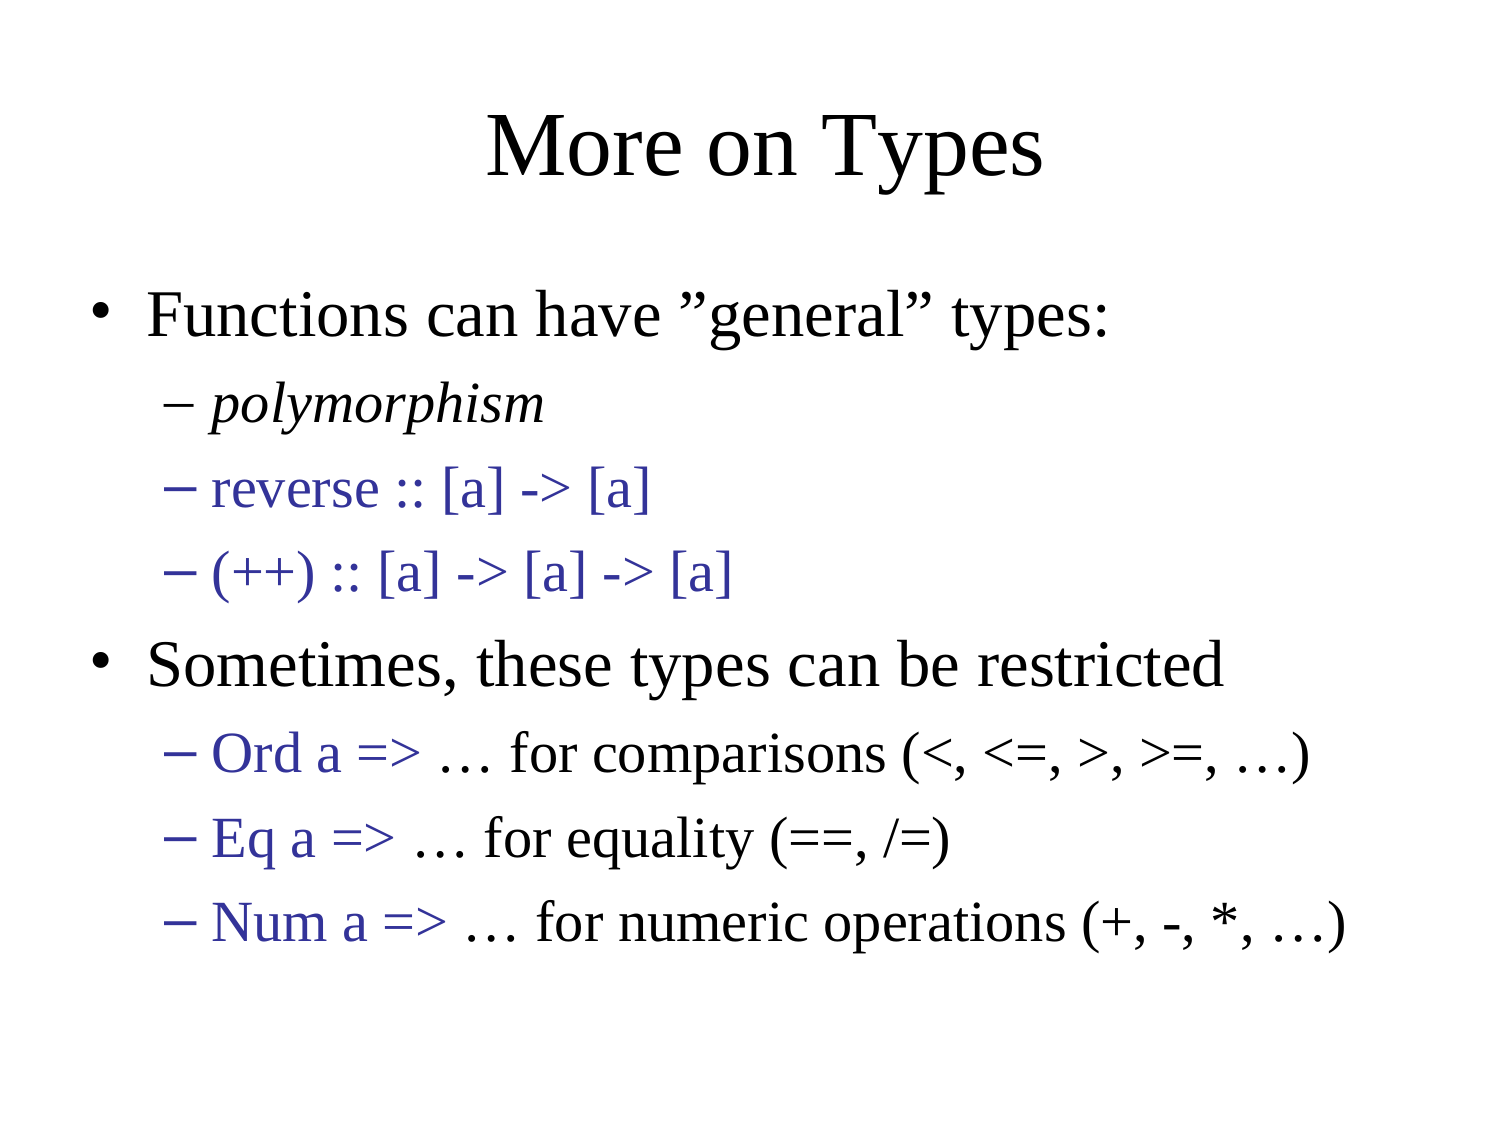

# More on Types
Functions can have ”general” types:
polymorphism
reverse :: [a] -> [a]
(++) :: [a] -> [a] -> [a]
Sometimes, these types can be restricted
Ord a => … for comparisons (<, <=, >, >=, …)
Eq a => … for equality (==, /=)
Num a => … for numeric operations (+, -, *, …)